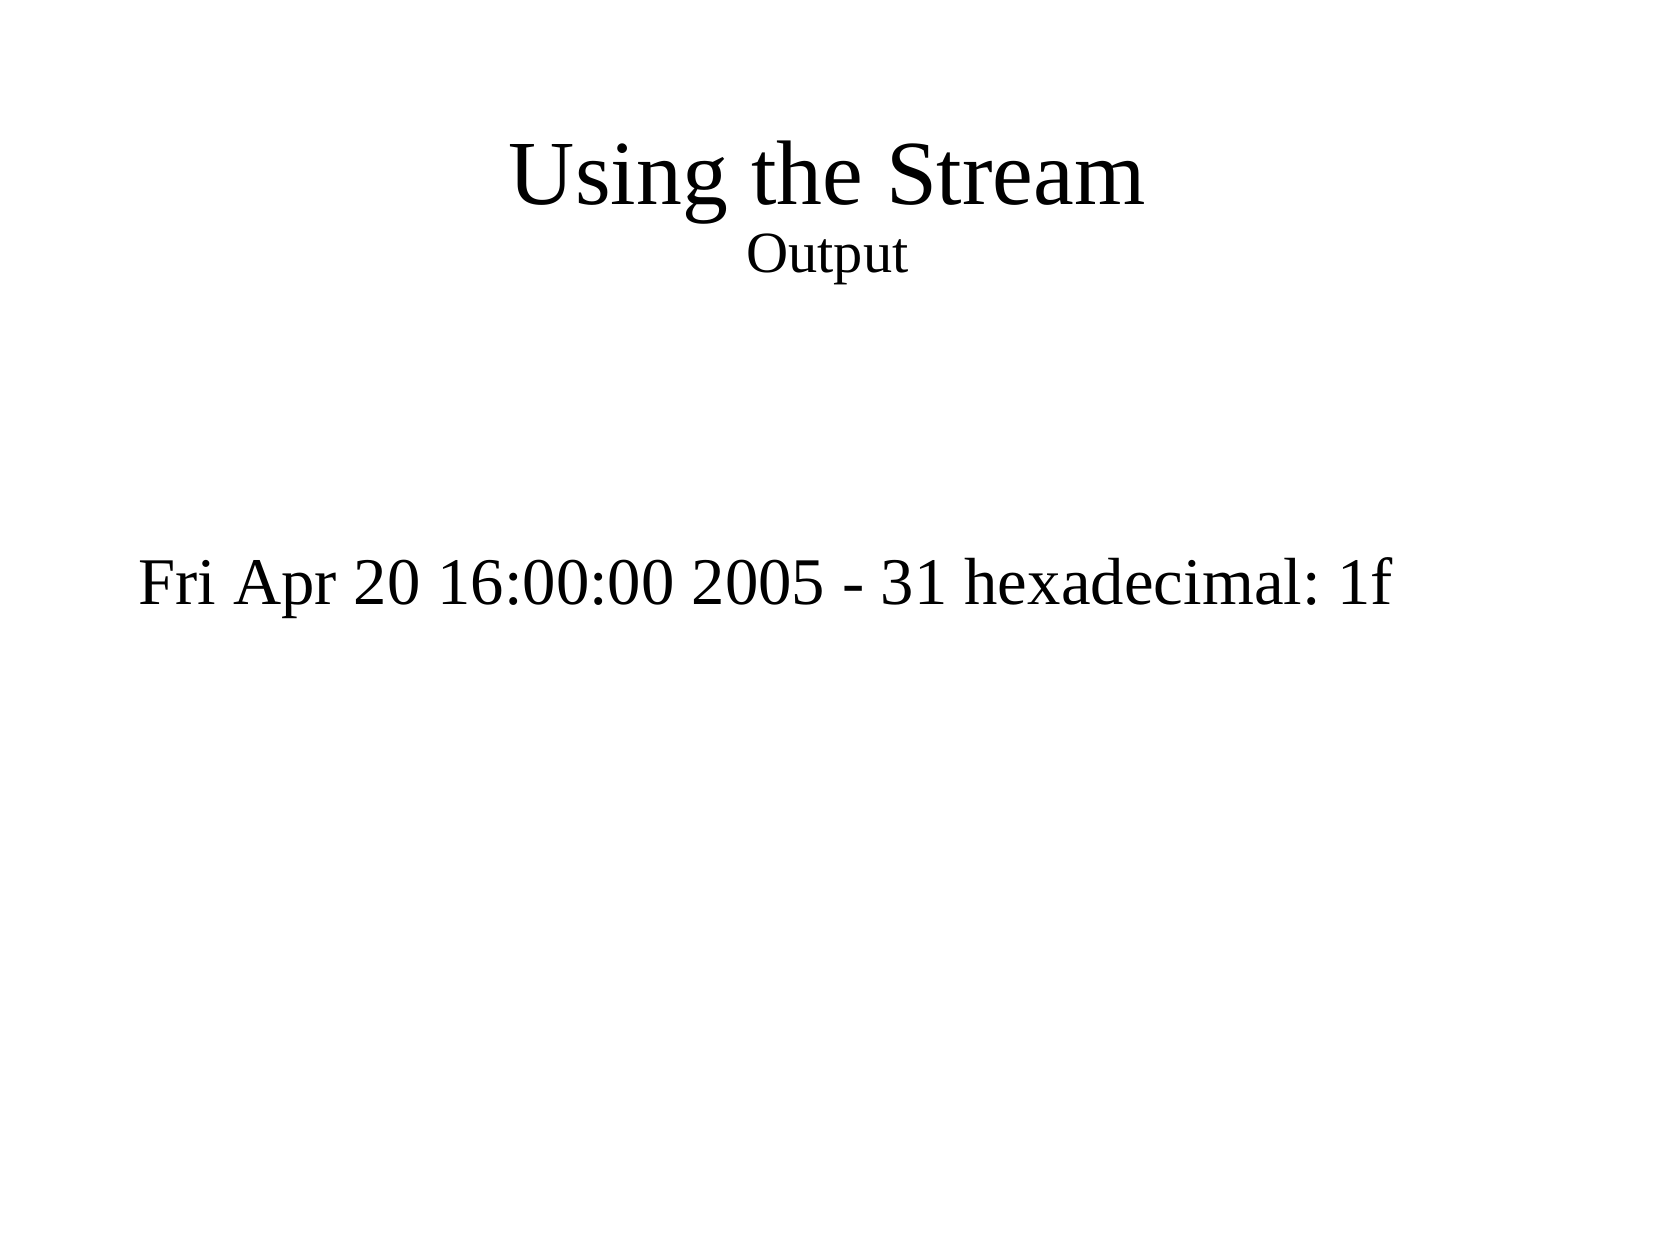

# Using the Stream Output
Fri Apr 20 16:00:00 2005 - 31 hexadecimal: 1f